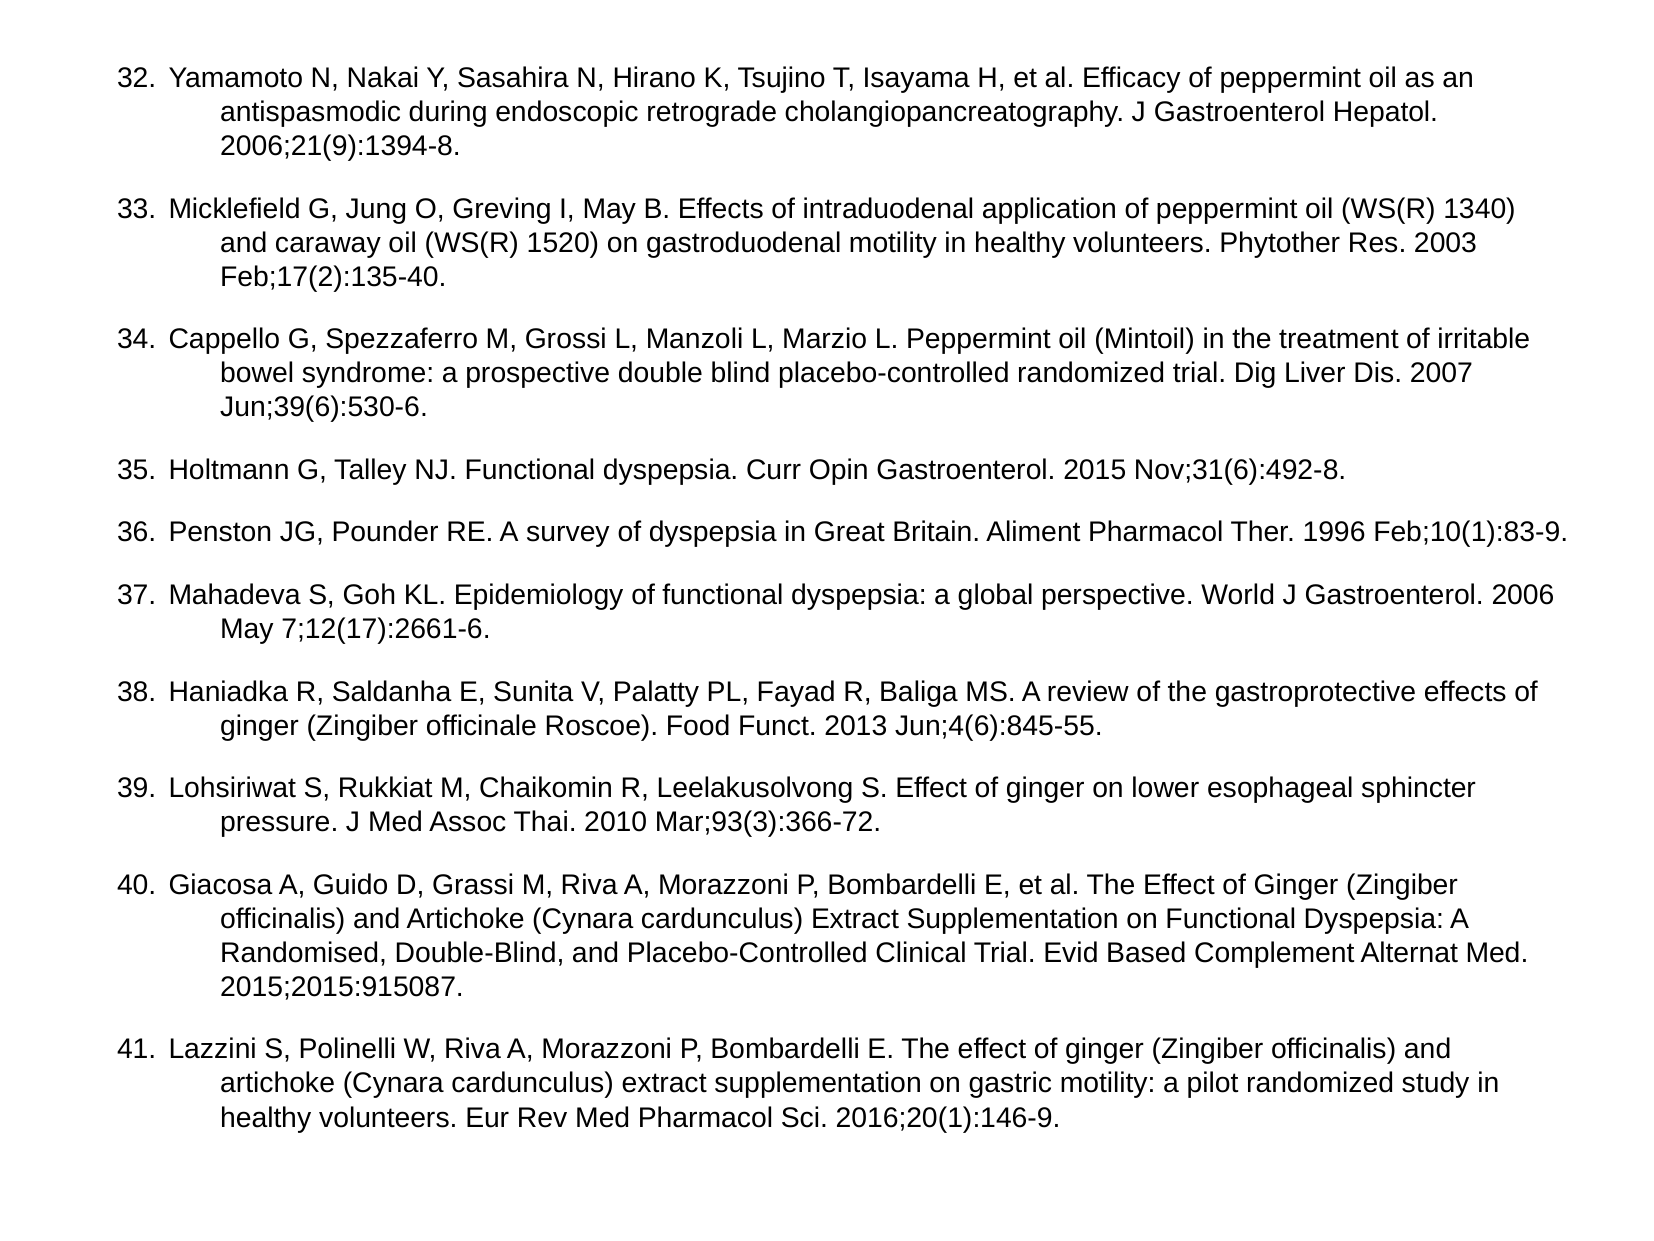

# Yamamoto N, Nakai Y, Sasahira N, Hirano K, Tsujino T, Isayama H, et al. Efficacy of peppermint oil as an antispasmodic during endoscopic retrograde cholangiopancreatography. J Gastroenterol Hepatol. 2006;21(9):1394-8.
Micklefield G, Jung O, Greving I, May B. Effects of intraduodenal application of peppermint oil (WS(R) 1340) and caraway oil (WS(R) 1520) on gastroduodenal motility in healthy volunteers. Phytother Res. 2003 Feb;17(2):135-40.
Cappello G, Spezzaferro M, Grossi L, Manzoli L, Marzio L. Peppermint oil (Mintoil) in the treatment of irritable bowel syndrome: a prospective double blind placebo-controlled randomized trial. Dig Liver Dis. 2007 Jun;39(6):530-6.
Holtmann G, Talley NJ. Functional dyspepsia. Curr Opin Gastroenterol. 2015 Nov;31(6):492-8.
Penston JG, Pounder RE. A survey of dyspepsia in Great Britain. Aliment Pharmacol Ther. 1996 Feb;10(1):83-9.
Mahadeva S, Goh KL. Epidemiology of functional dyspepsia: a global perspective. World J Gastroenterol. 2006 May 7;12(17):2661-6.
Haniadka R, Saldanha E, Sunita V, Palatty PL, Fayad R, Baliga MS. A review of the gastroprotective effects of ginger (Zingiber officinale Roscoe). Food Funct. 2013 Jun;4(6):845-55.
Lohsiriwat S, Rukkiat M, Chaikomin R, Leelakusolvong S. Effect of ginger on lower esophageal sphincter pressure. J Med Assoc Thai. 2010 Mar;93(3):366-72.
Giacosa A, Guido D, Grassi M, Riva A, Morazzoni P, Bombardelli E, et al. The Effect of Ginger (Zingiber officinalis) and Artichoke (Cynara cardunculus) Extract Supplementation on Functional Dyspepsia: A Randomised, Double-Blind, and Placebo-Controlled Clinical Trial. Evid Based Complement Alternat Med. 2015;2015:915087.
Lazzini S, Polinelli W, Riva A, Morazzoni P, Bombardelli E. The effect of ginger (Zingiber officinalis) and artichoke (Cynara cardunculus) extract supplementation on gastric motility: a pilot randomized study in healthy volunteers. Eur Rev Med Pharmacol Sci. 2016;20(1):146-9.